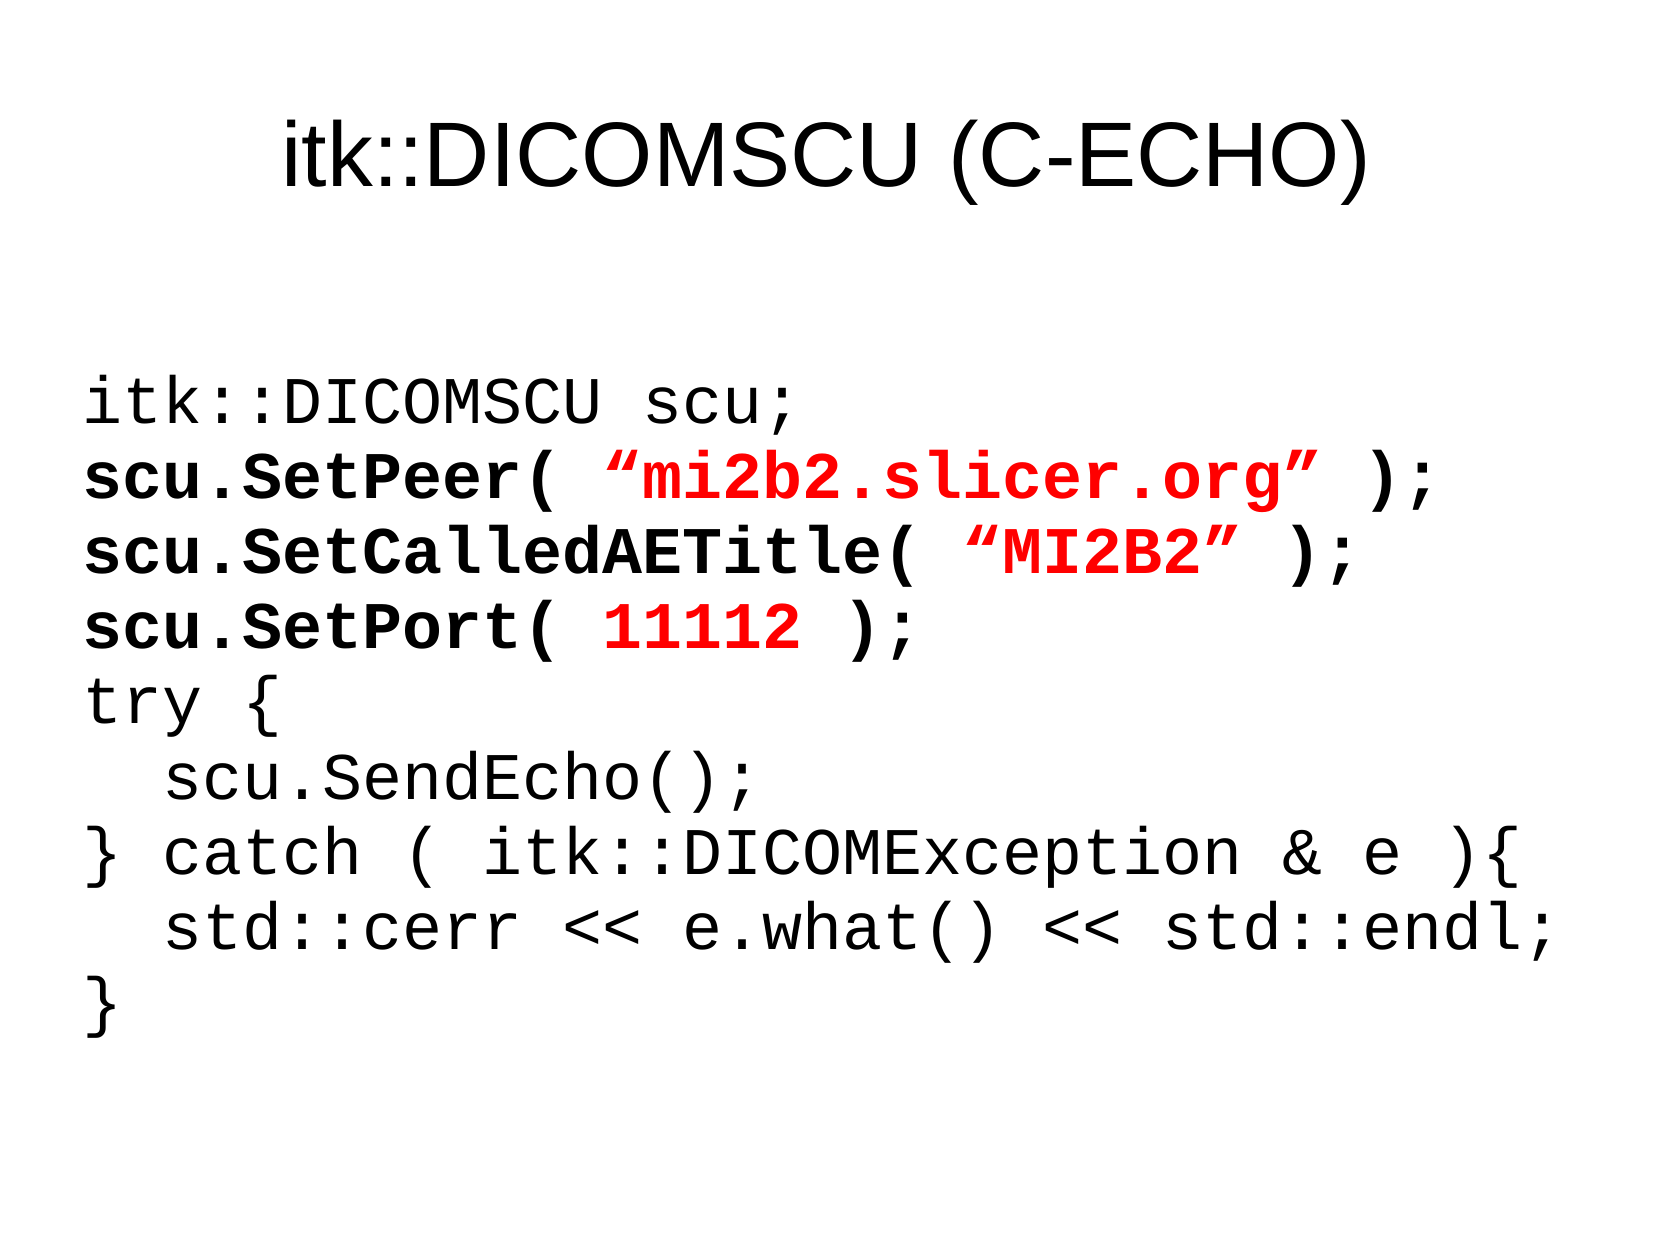

# itk::DICOMSCU (C-ECHO)
itk::DICOMSCU scu;
scu.SetPeer( “mi2b2.slicer.org” );
scu.SetCalledAETitle( “MI2B2” );
scu.SetPort( 11112 );
try {
 scu.SendEcho();
} catch ( itk::DICOMException & e ){
 std::cerr << e.what() << std::endl;
}